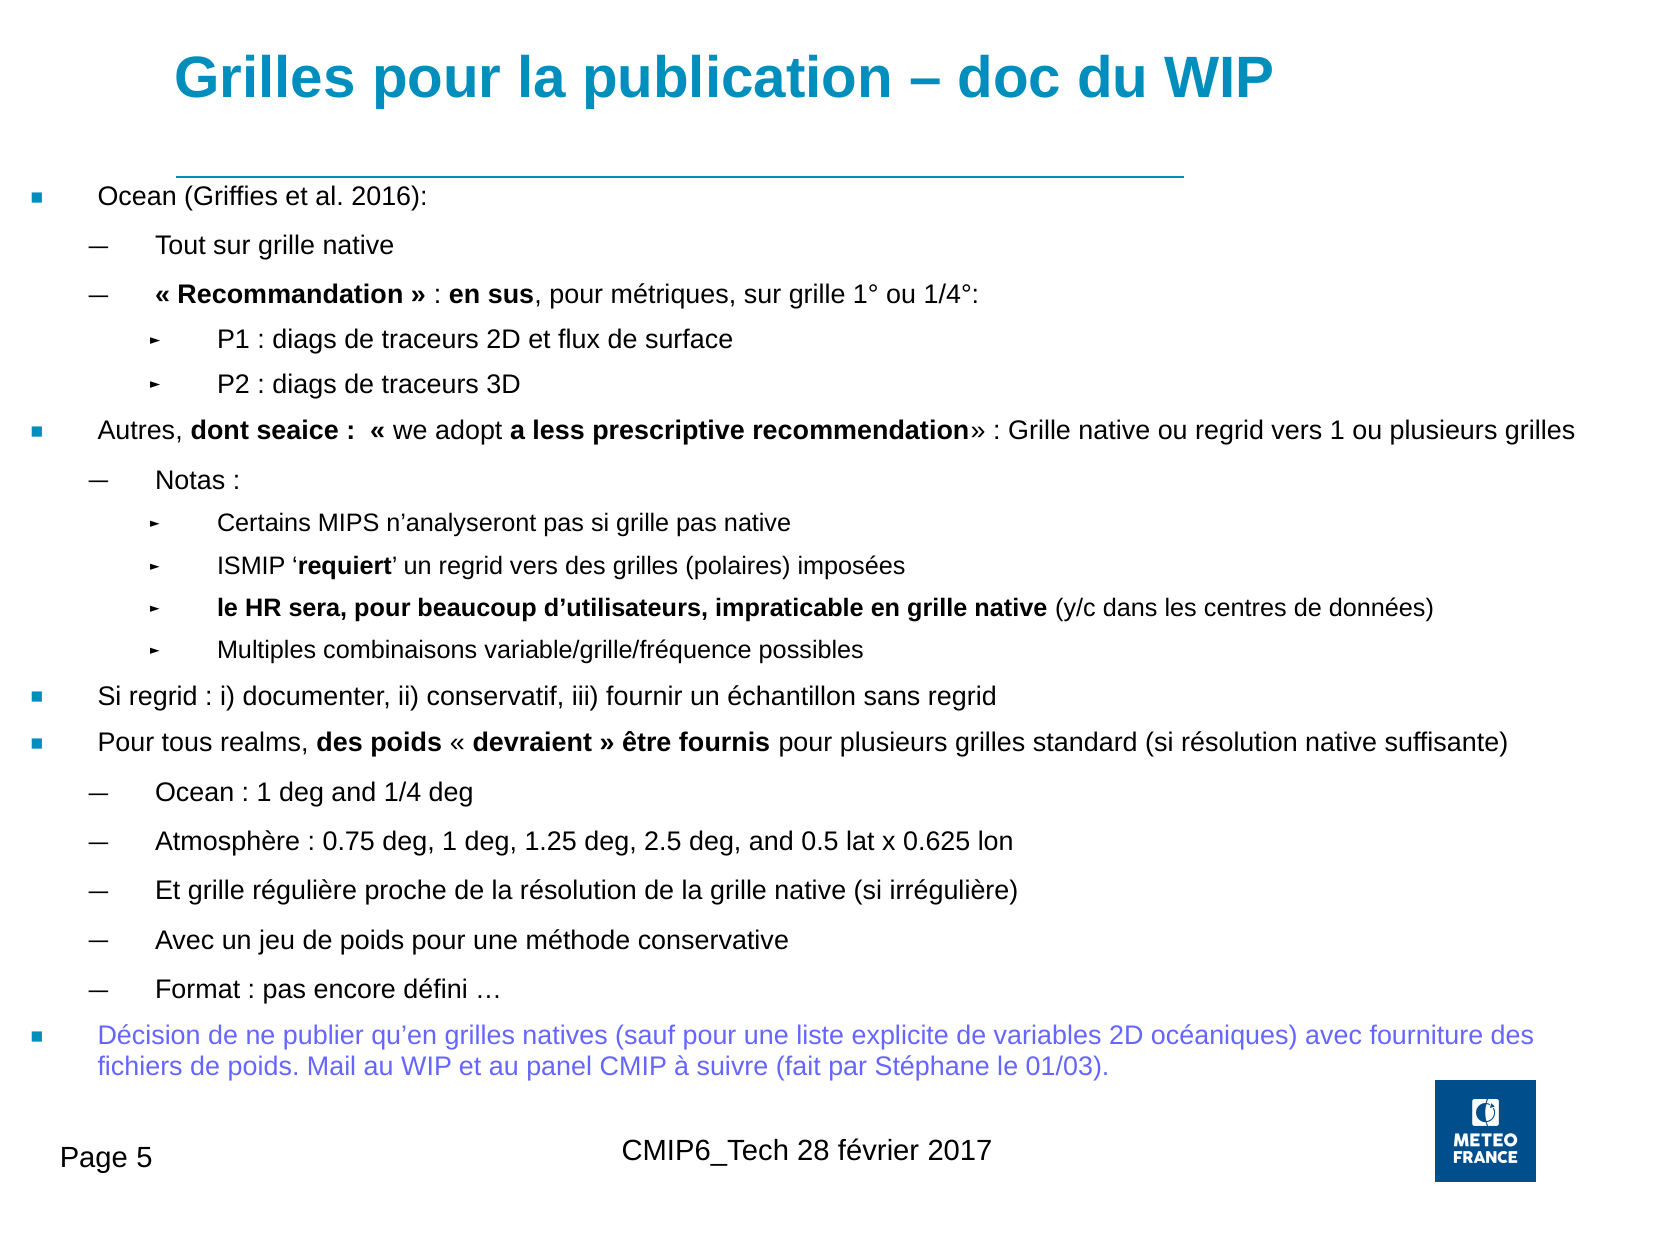

# Grilles pour la publication – doc du WIP
Ocean (Griffies et al. 2016):
Tout sur grille native
« Recommandation » : en sus, pour métriques, sur grille 1° ou 1/4°:
P1 : diags de traceurs 2D et flux de surface
P2 : diags de traceurs 3D
Autres, dont seaice : « we adopt a less prescriptive recommendation» : Grille native ou regrid vers 1 ou plusieurs grilles
Notas :
Certains MIPS n’analyseront pas si grille pas native
ISMIP ‘requiert’ un regrid vers des grilles (polaires) imposées
le HR sera, pour beaucoup d’utilisateurs, impraticable en grille native (y/c dans les centres de données)
Multiples combinaisons variable/grille/fréquence possibles
Si regrid : i) documenter, ii) conservatif, iii) fournir un échantillon sans regrid
Pour tous realms, des poids « devraient » être fournis pour plusieurs grilles standard (si résolution native suffisante)
Ocean : 1 deg and 1/4 deg
Atmosphère : 0.75 deg, 1 deg, 1.25 deg, 2.5 deg, and 0.5 lat x 0.625 lon
Et grille régulière proche de la résolution de la grille native (si irrégulière)
Avec un jeu de poids pour une méthode conservative
Format : pas encore défini …
Décision de ne publier qu’en grilles natives (sauf pour une liste explicite de variables 2D océaniques) avec fourniture des fichiers de poids. Mail au WIP et au panel CMIP à suivre (fait par Stéphane le 01/03).
CMIP6_Tech 28 février 2017
5